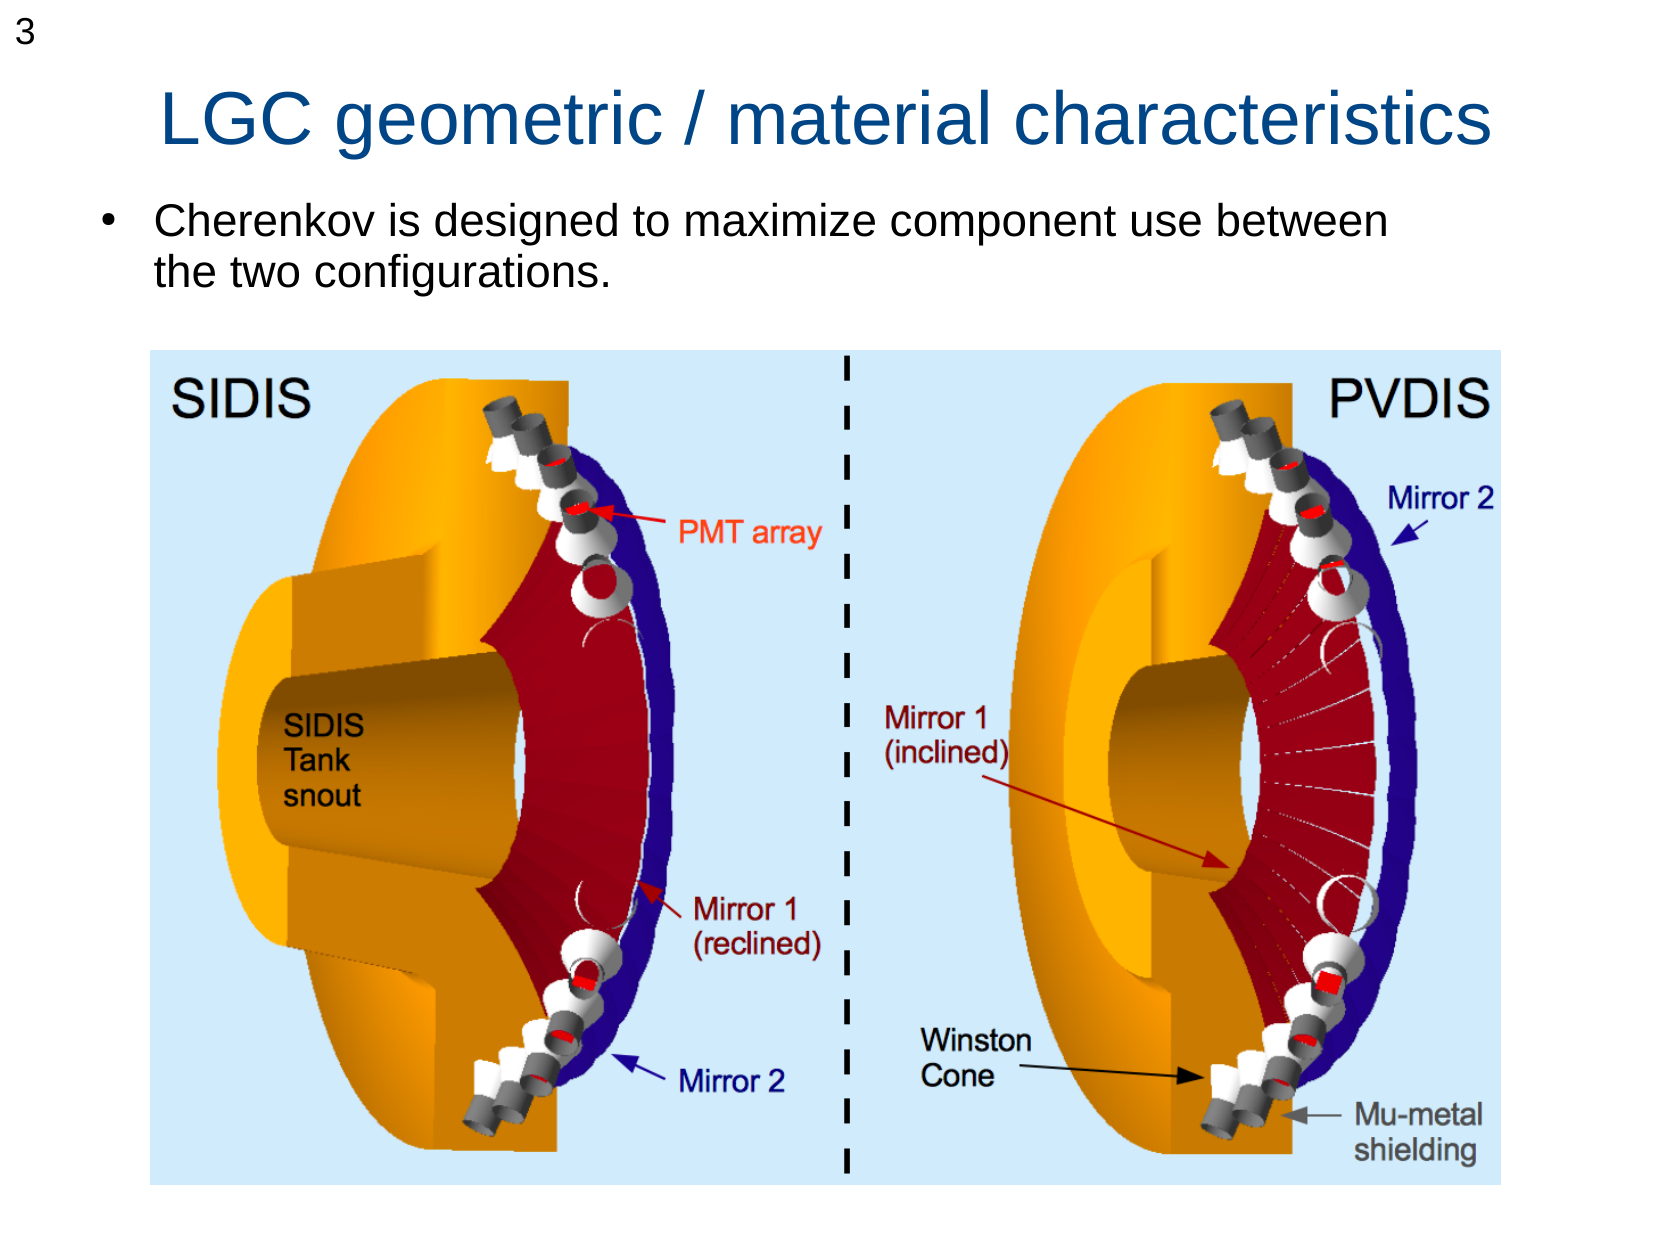

3
# LGC geometric / material characteristics
Cherenkov is designed to maximize component use between the two configurations.